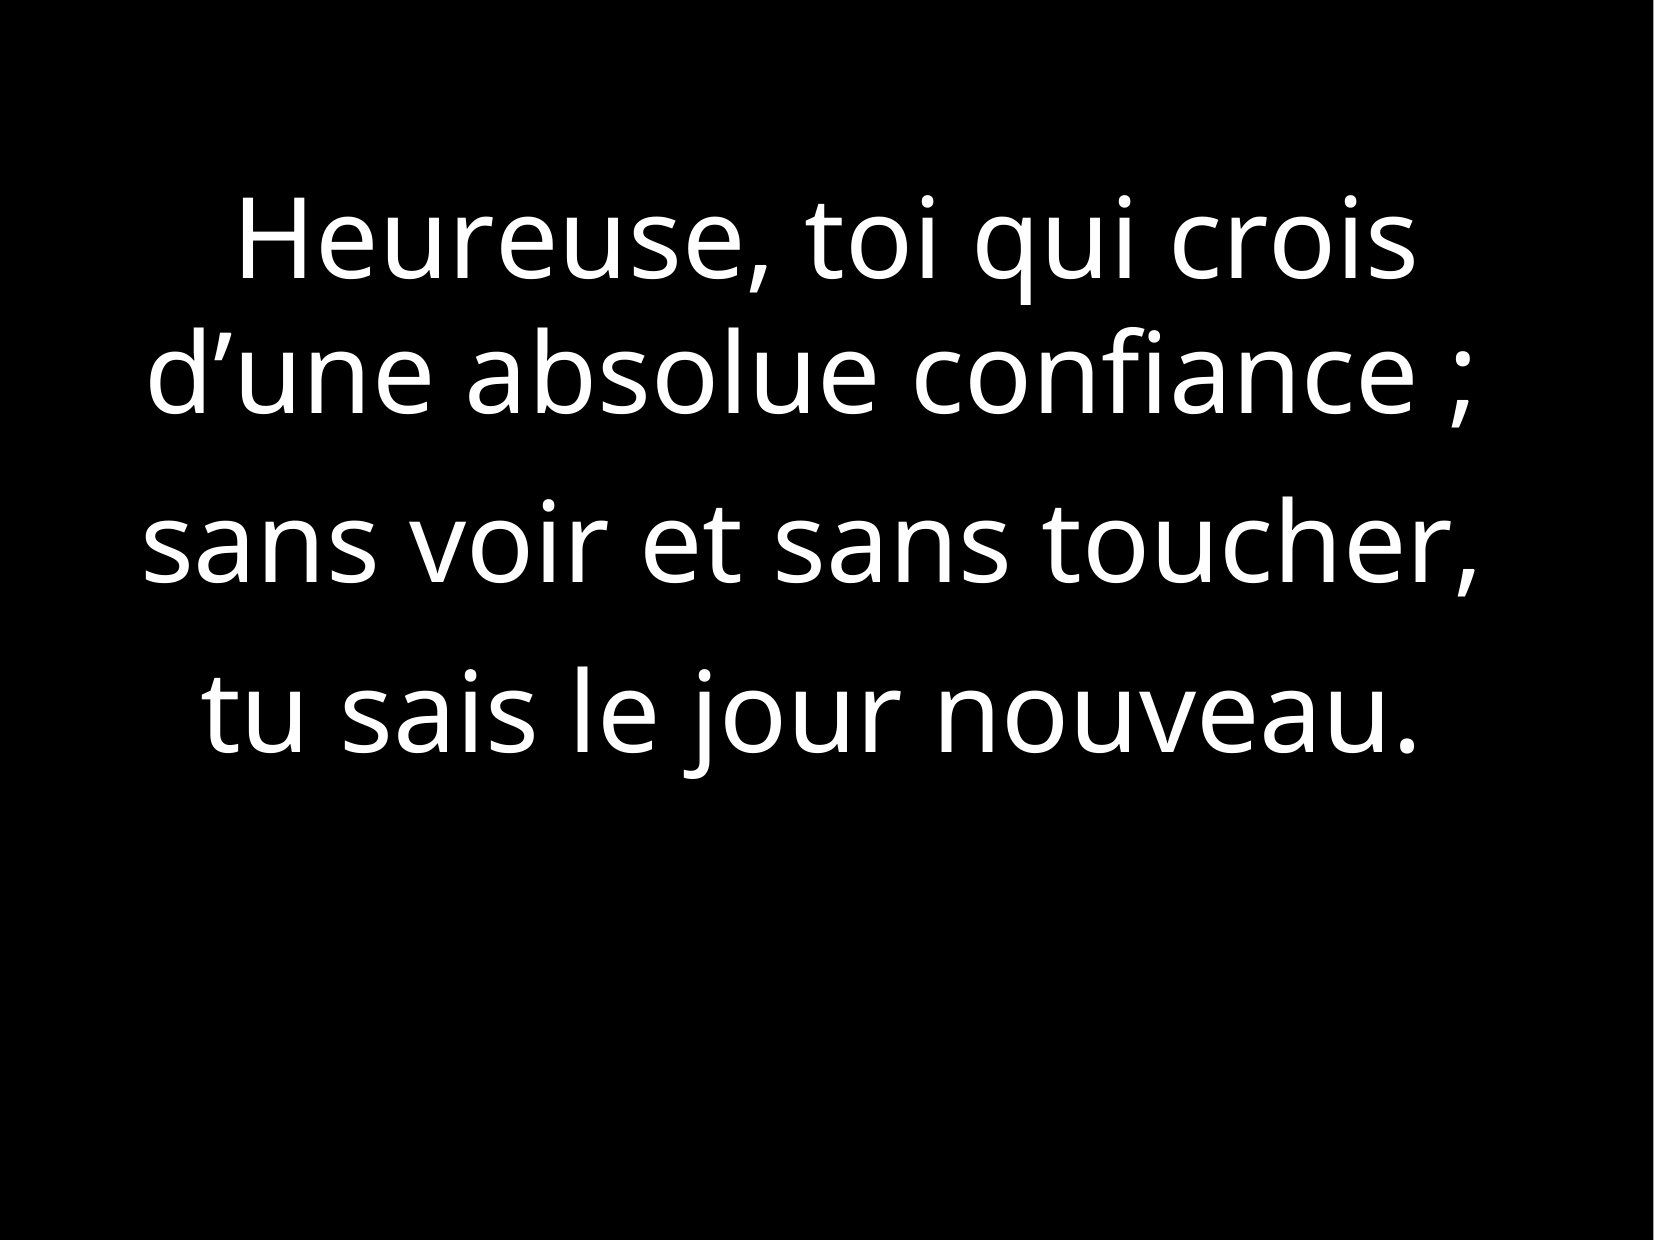

# Heureuse, toi qui crois d’une absolue confiance ;
sans voir et sans toucher,
tu sais le jour nouveau.